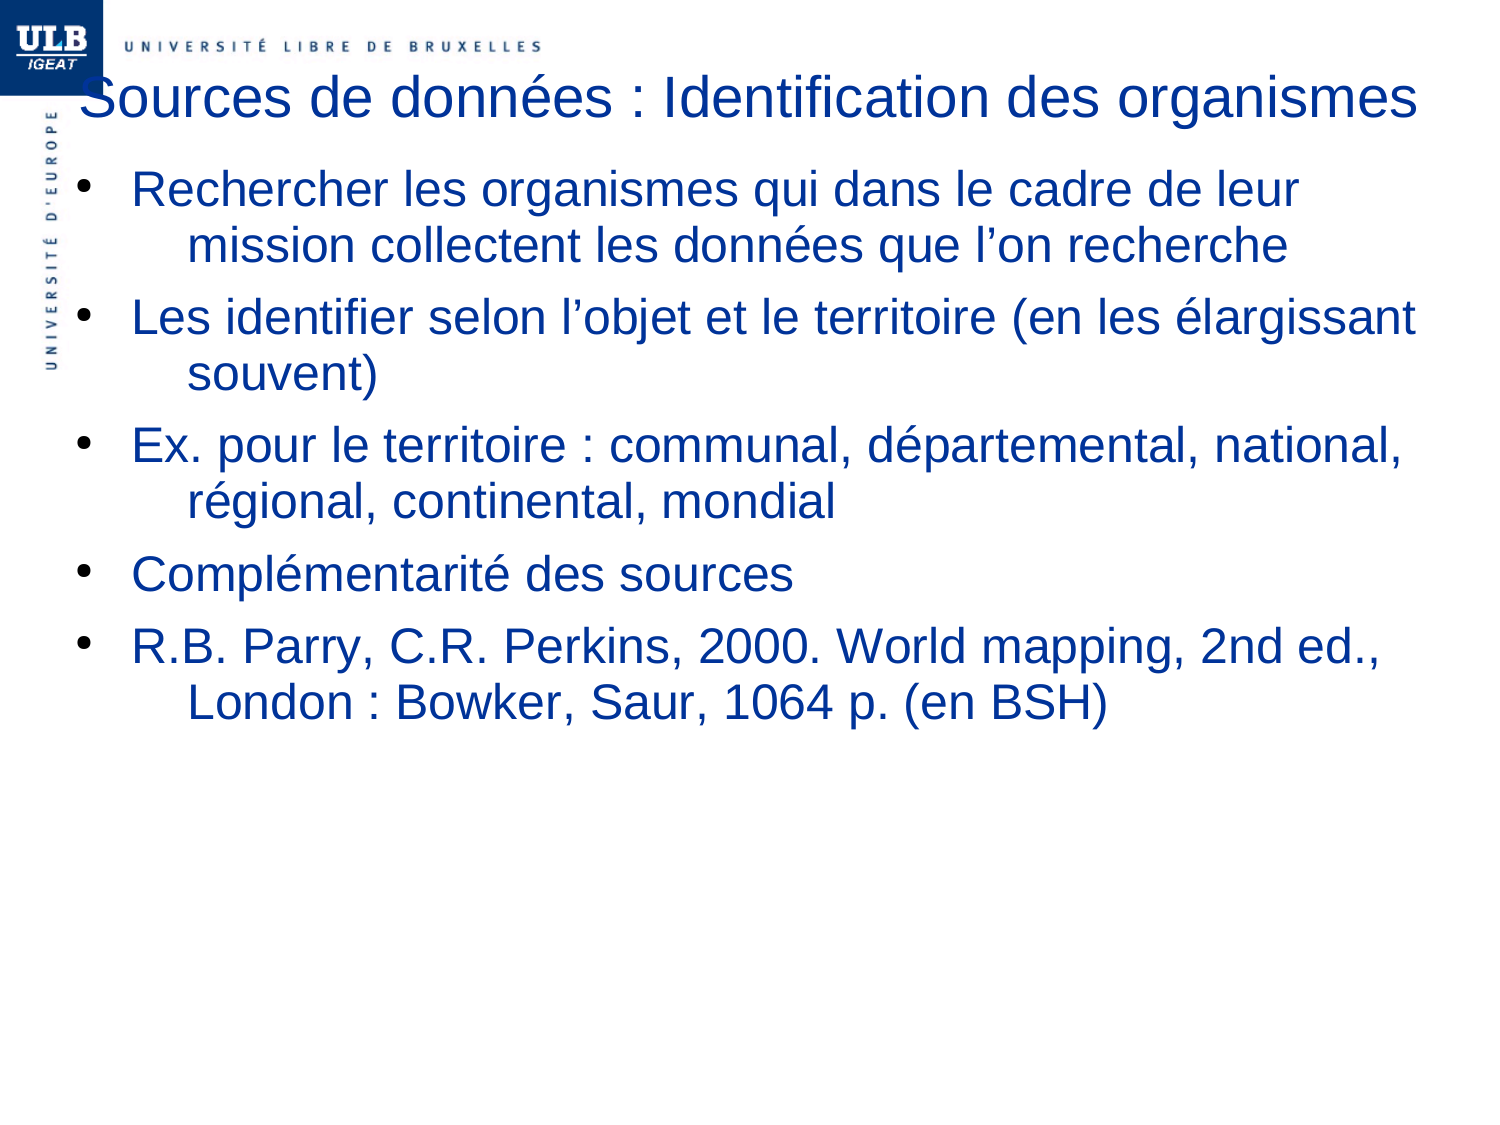

# Sources de données : Identification des organismes
Rechercher les organismes qui dans le cadre de leur mission collectent les données que l’on recherche
Les identifier selon l’objet et le territoire (en les élargissant souvent)
Ex. pour le territoire : communal, départemental, national, régional, continental, mondial
Complémentarité des sources
R.B. Parry, C.R. Perkins, 2000. World mapping, 2nd ed., London : Bowker, Saur, 1064 p. (en BSH)